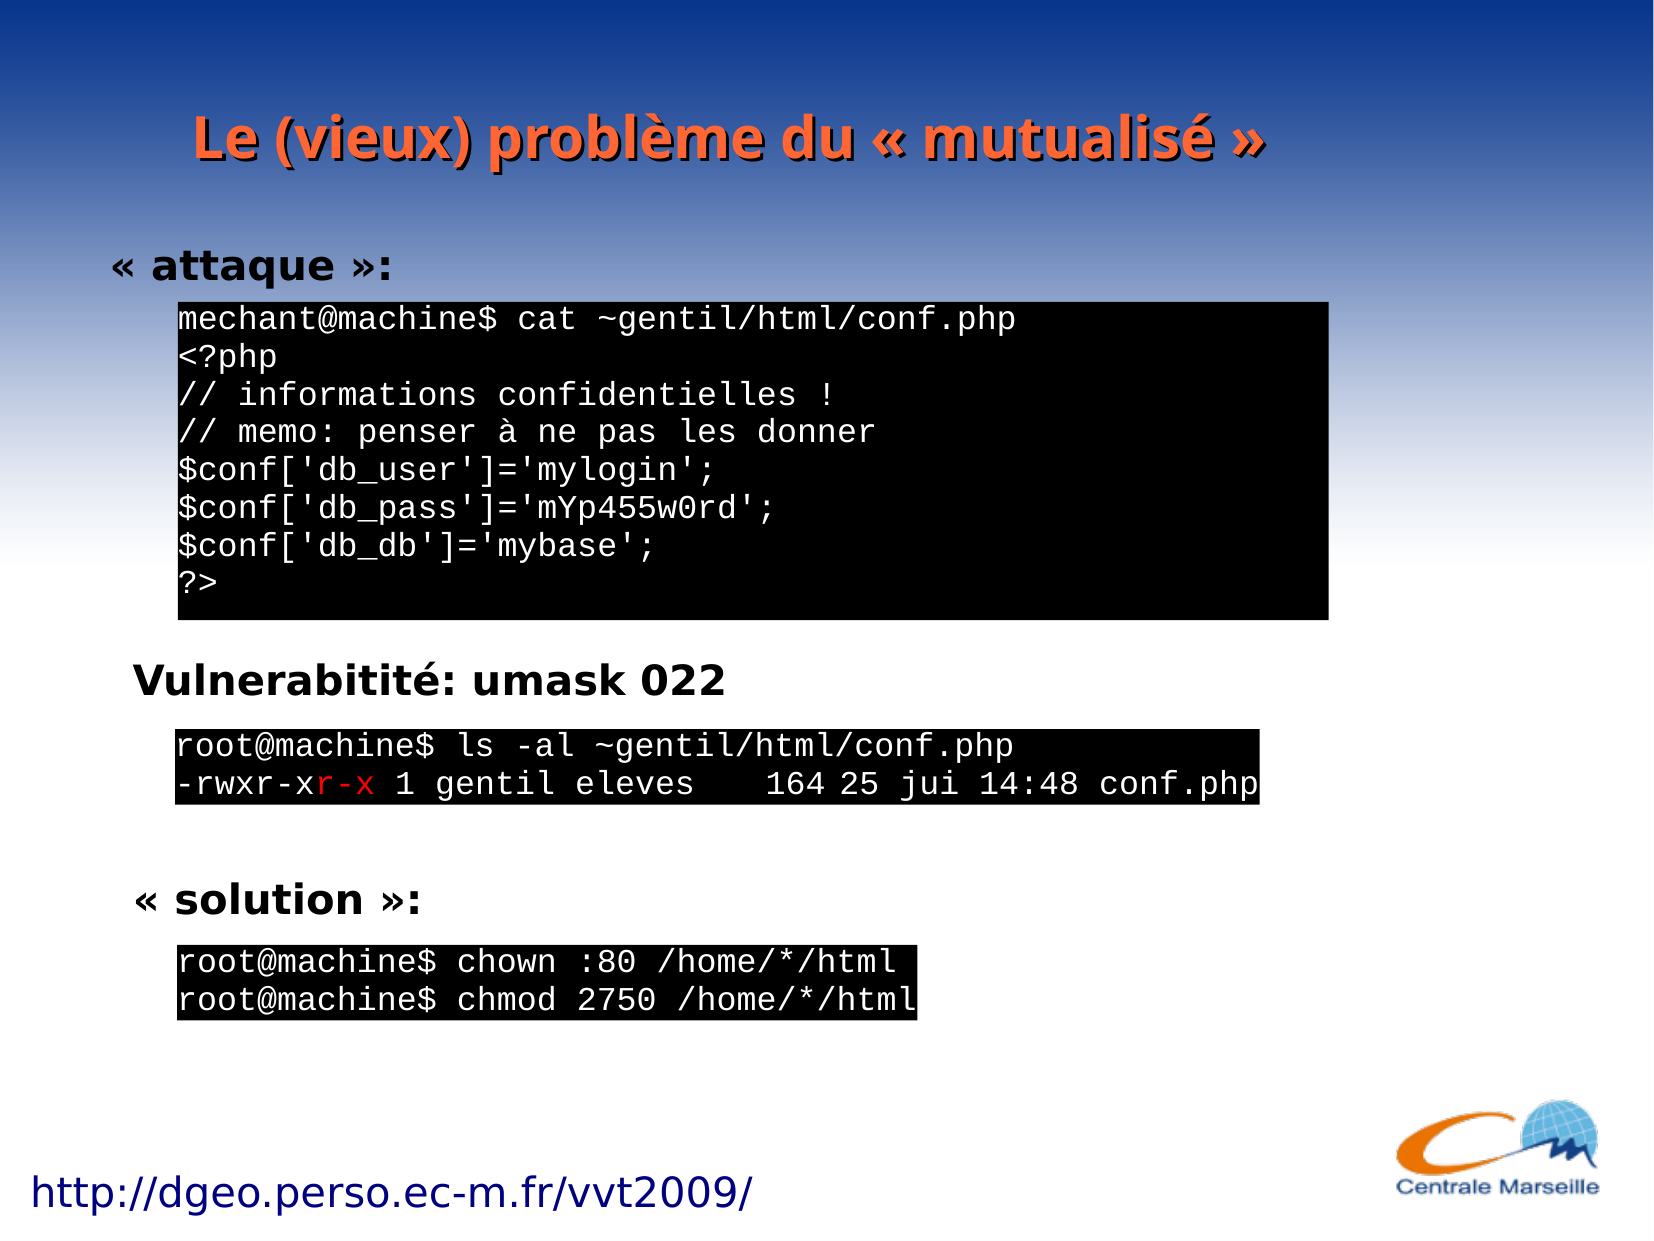

Le (vieux) problème du « mutualisé »
« attaque »:
mechant@machine$ cat ~gentil/html/conf.php
<?php
// informations confidentielles !
// memo: penser à ne pas les donner
$conf['db_user']='mylogin';
$conf['db_pass']='mYp455w0rd';
$conf['db_db']='mybase';
?>
Vulnerabitité: umask 022
root@machine$ ls -al ~gentil/html/conf.php
-rwxr-xr-x 1 gentil eleves	164	25 jui 14:48 conf.php
« solution »:
root@machine$ chown :80 /home/*/html
root@machine$ chmod 2750 /home/*/html
http://dgeo.perso.ec-m.fr/vvt2009/